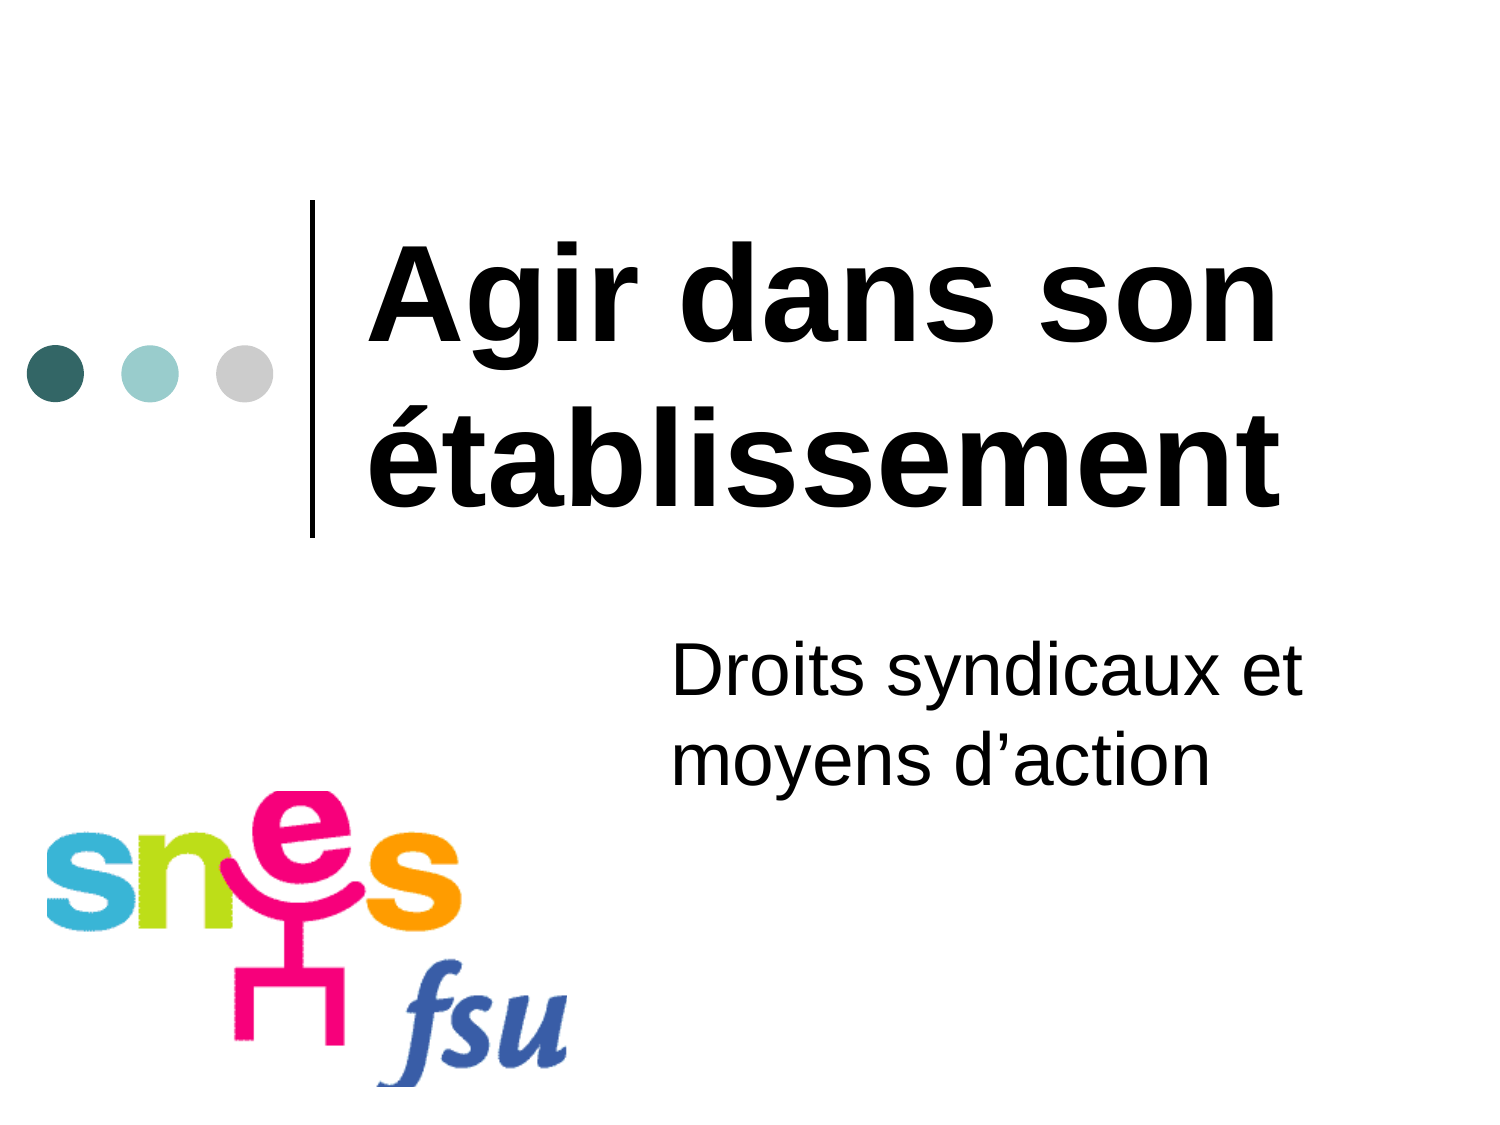

# Agir dans son établissement
Droits syndicaux et moyens d’action